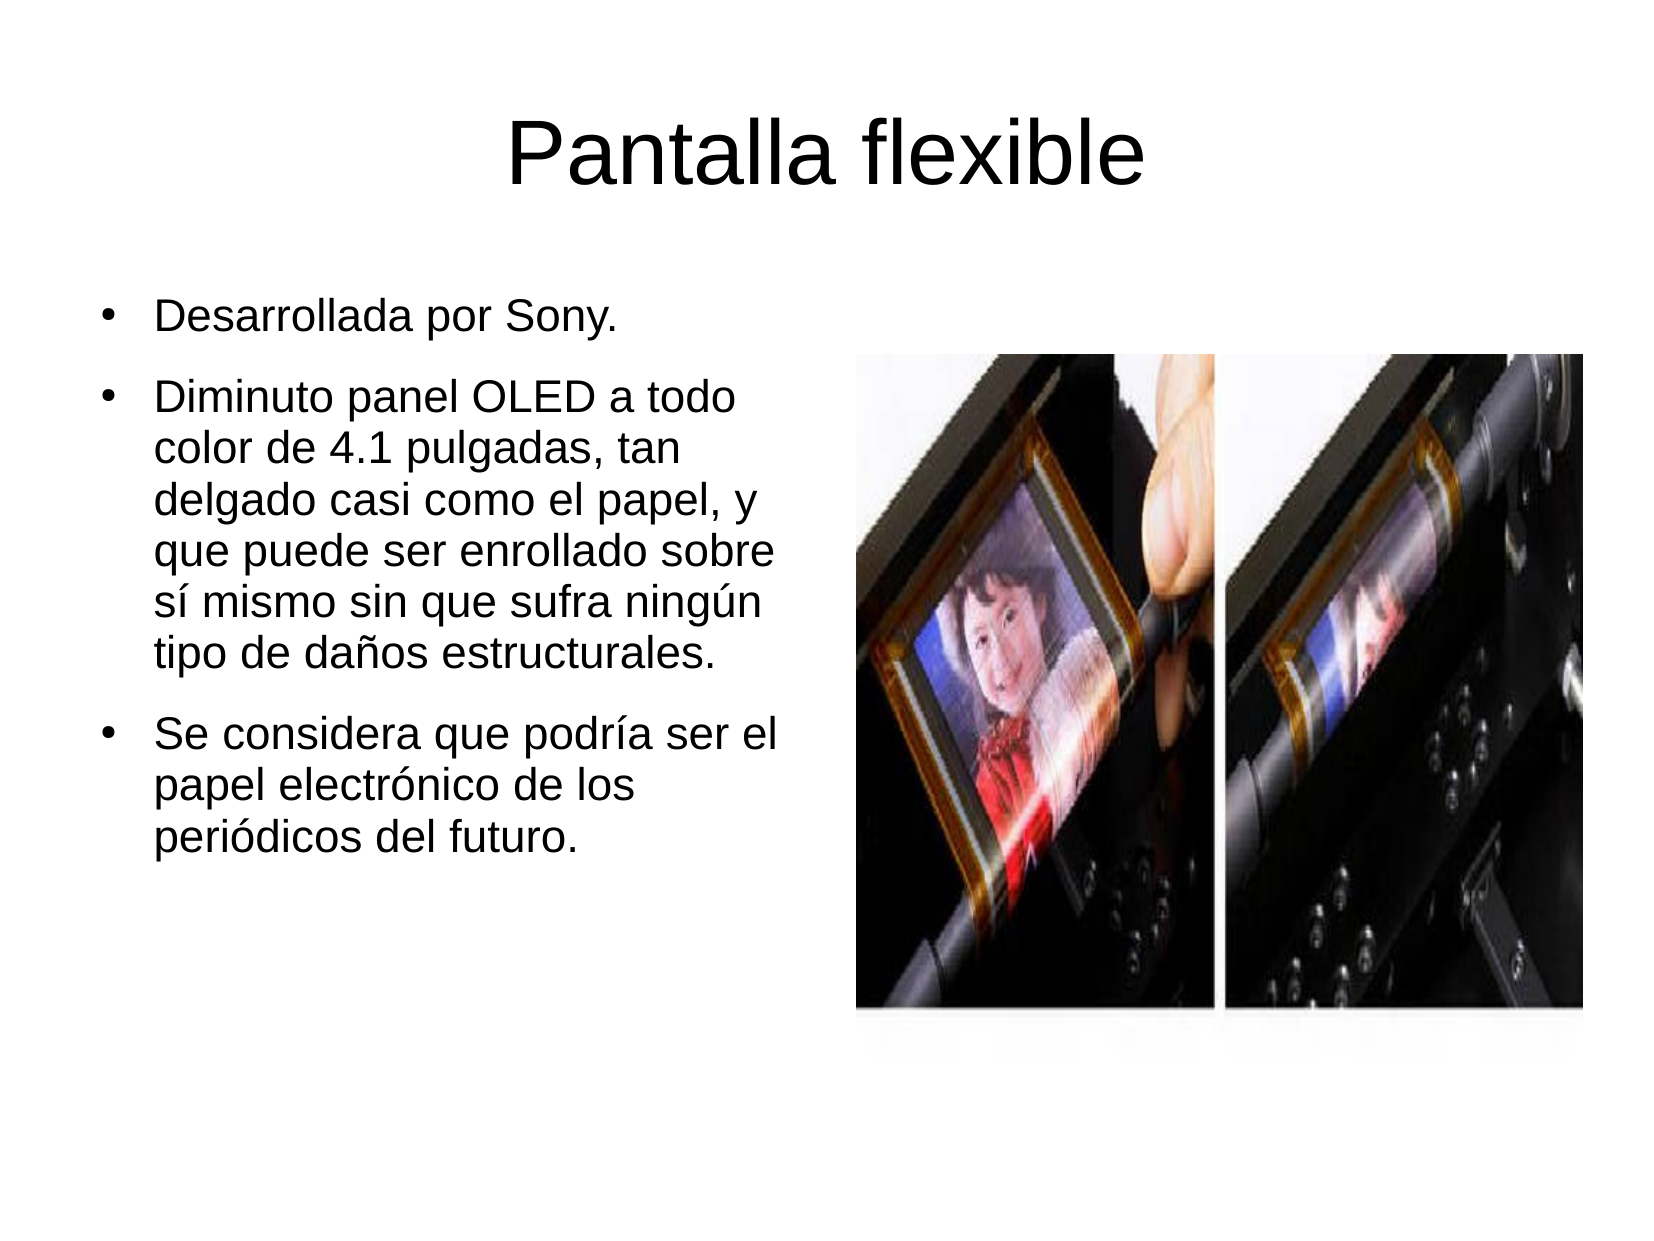

# Pantalla flexible
Desarrollada por Sony.
Diminuto panel OLED a todo color de 4.1 pulgadas, tan delgado casi como el papel, y que puede ser enrollado sobre sí mismo sin que sufra ningún tipo de daños estructurales.
Se considera que podría ser el papel electrónico de los periódicos del futuro.